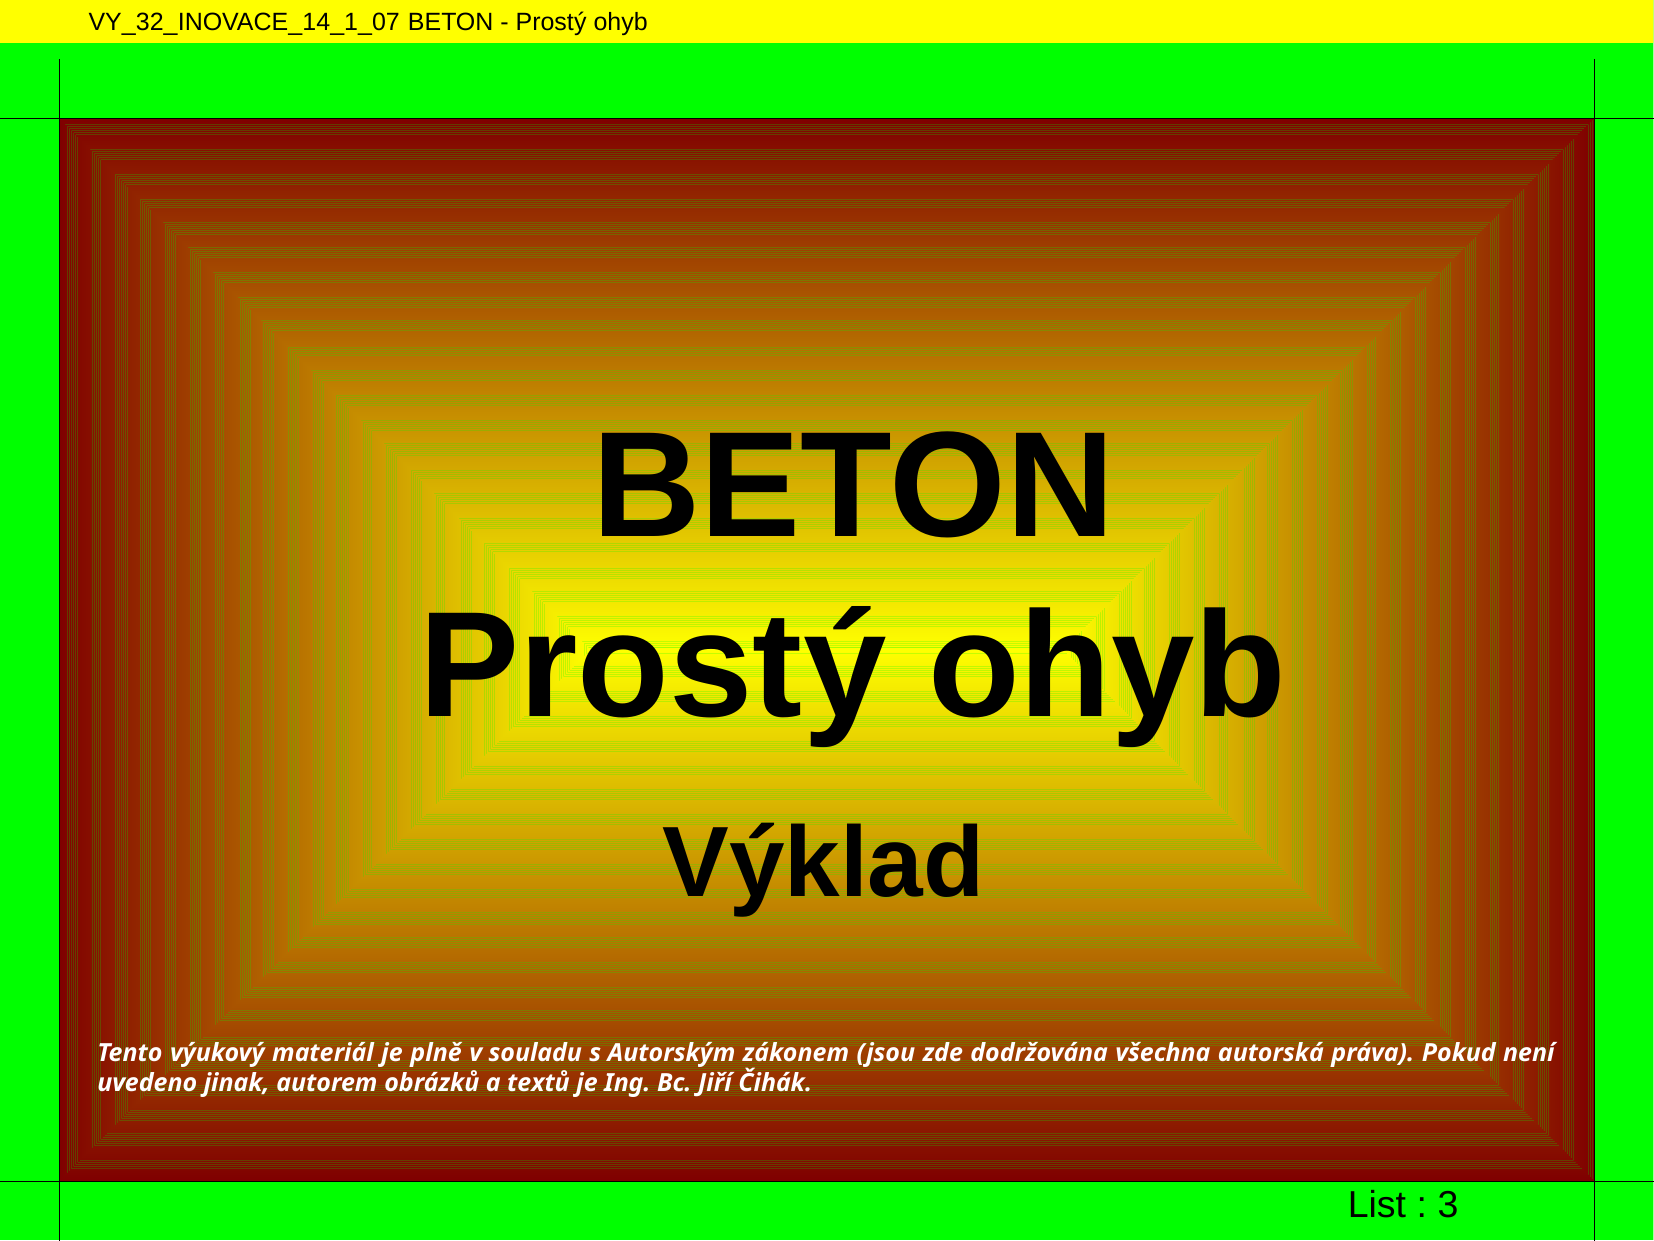

VY_32_INOVACE_14_1_07 BETON - Prostý ohyb
BETON
Prostý ohyb
Výklad
Tento výukový materiál je plně v souladu s Autorským zákonem (jsou zde dodržována všechna autorská práva). Pokud není uvedeno jinak, autorem obrázků a textů je Ing. Bc. Jiří Čihák.
List :